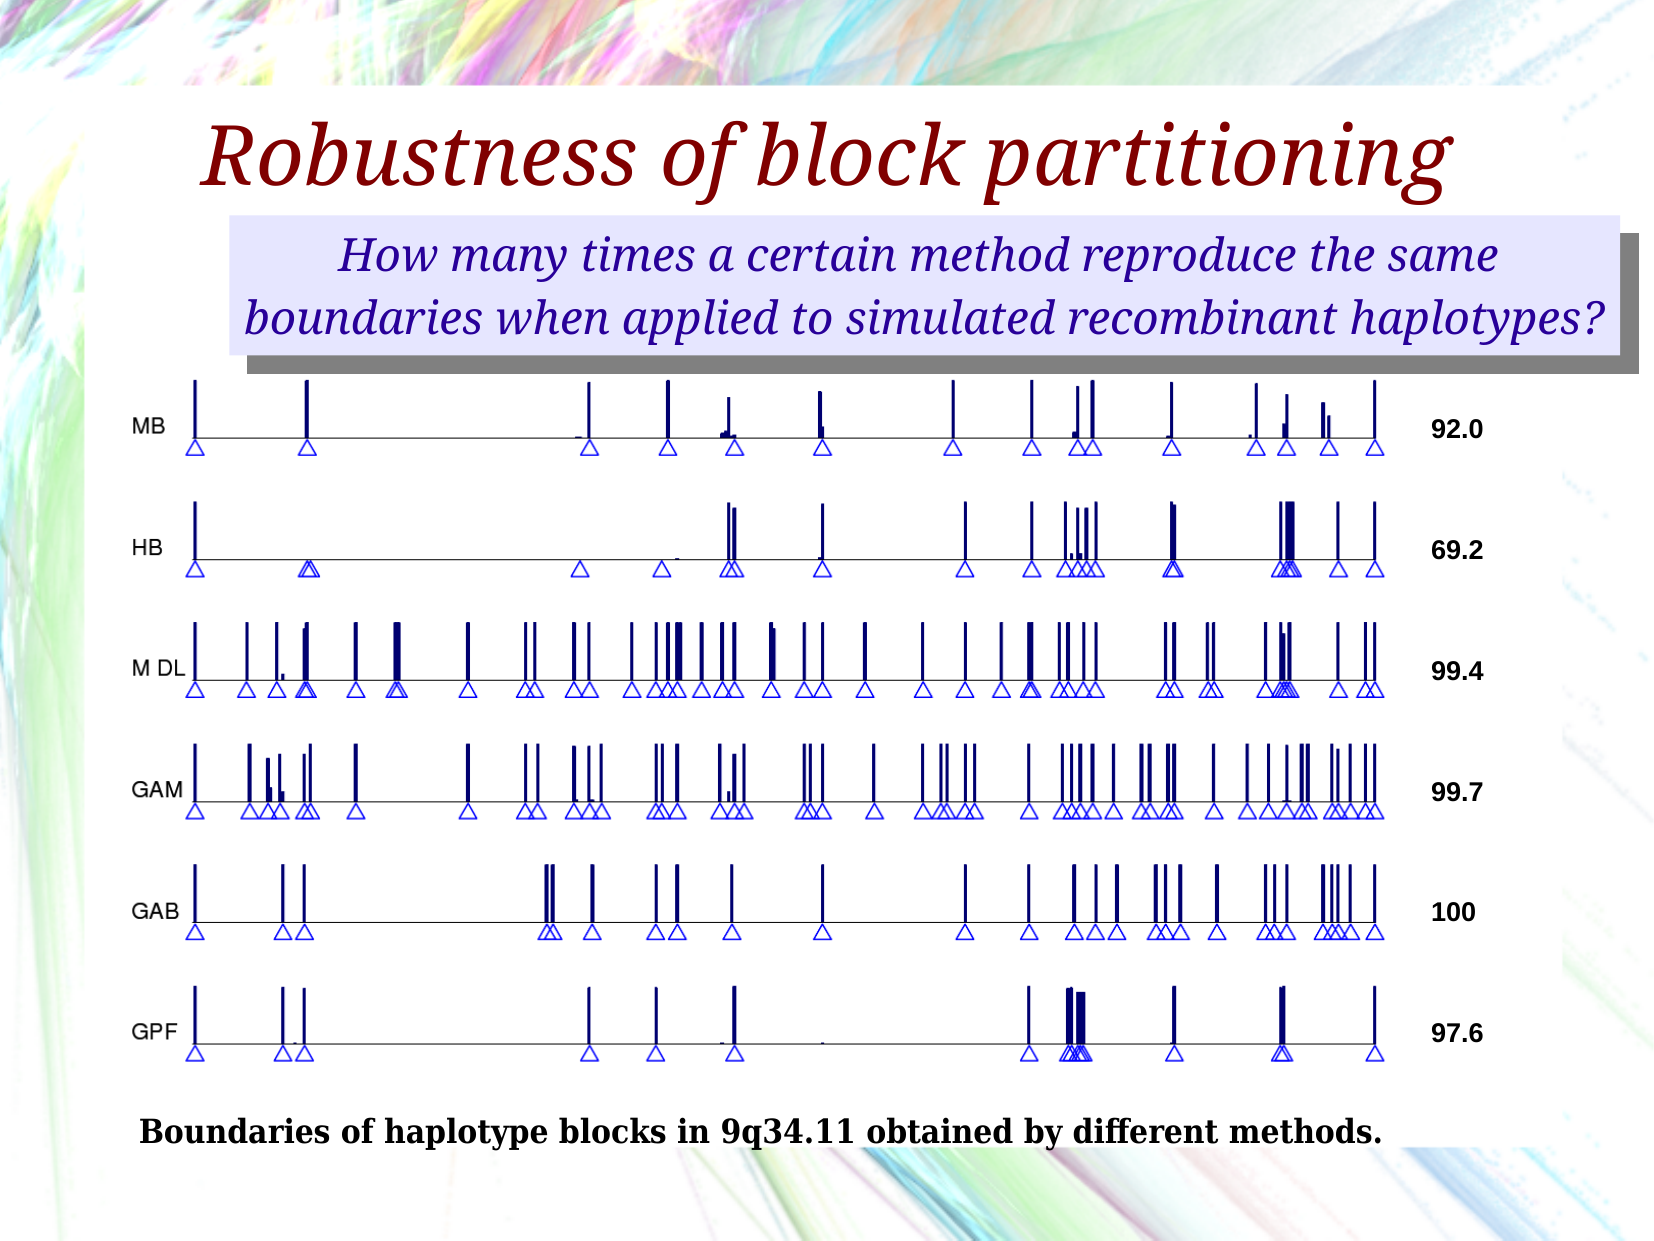

# Robustness of block partitioning
How many times a certain method reproduce the same
boundaries when applied to simulated recombinant haplotypes?
92.0
69.2
99.4
99.7
100
97.6
Boundaries of haplotype blocks in 9q34.11 obtained by different methods.